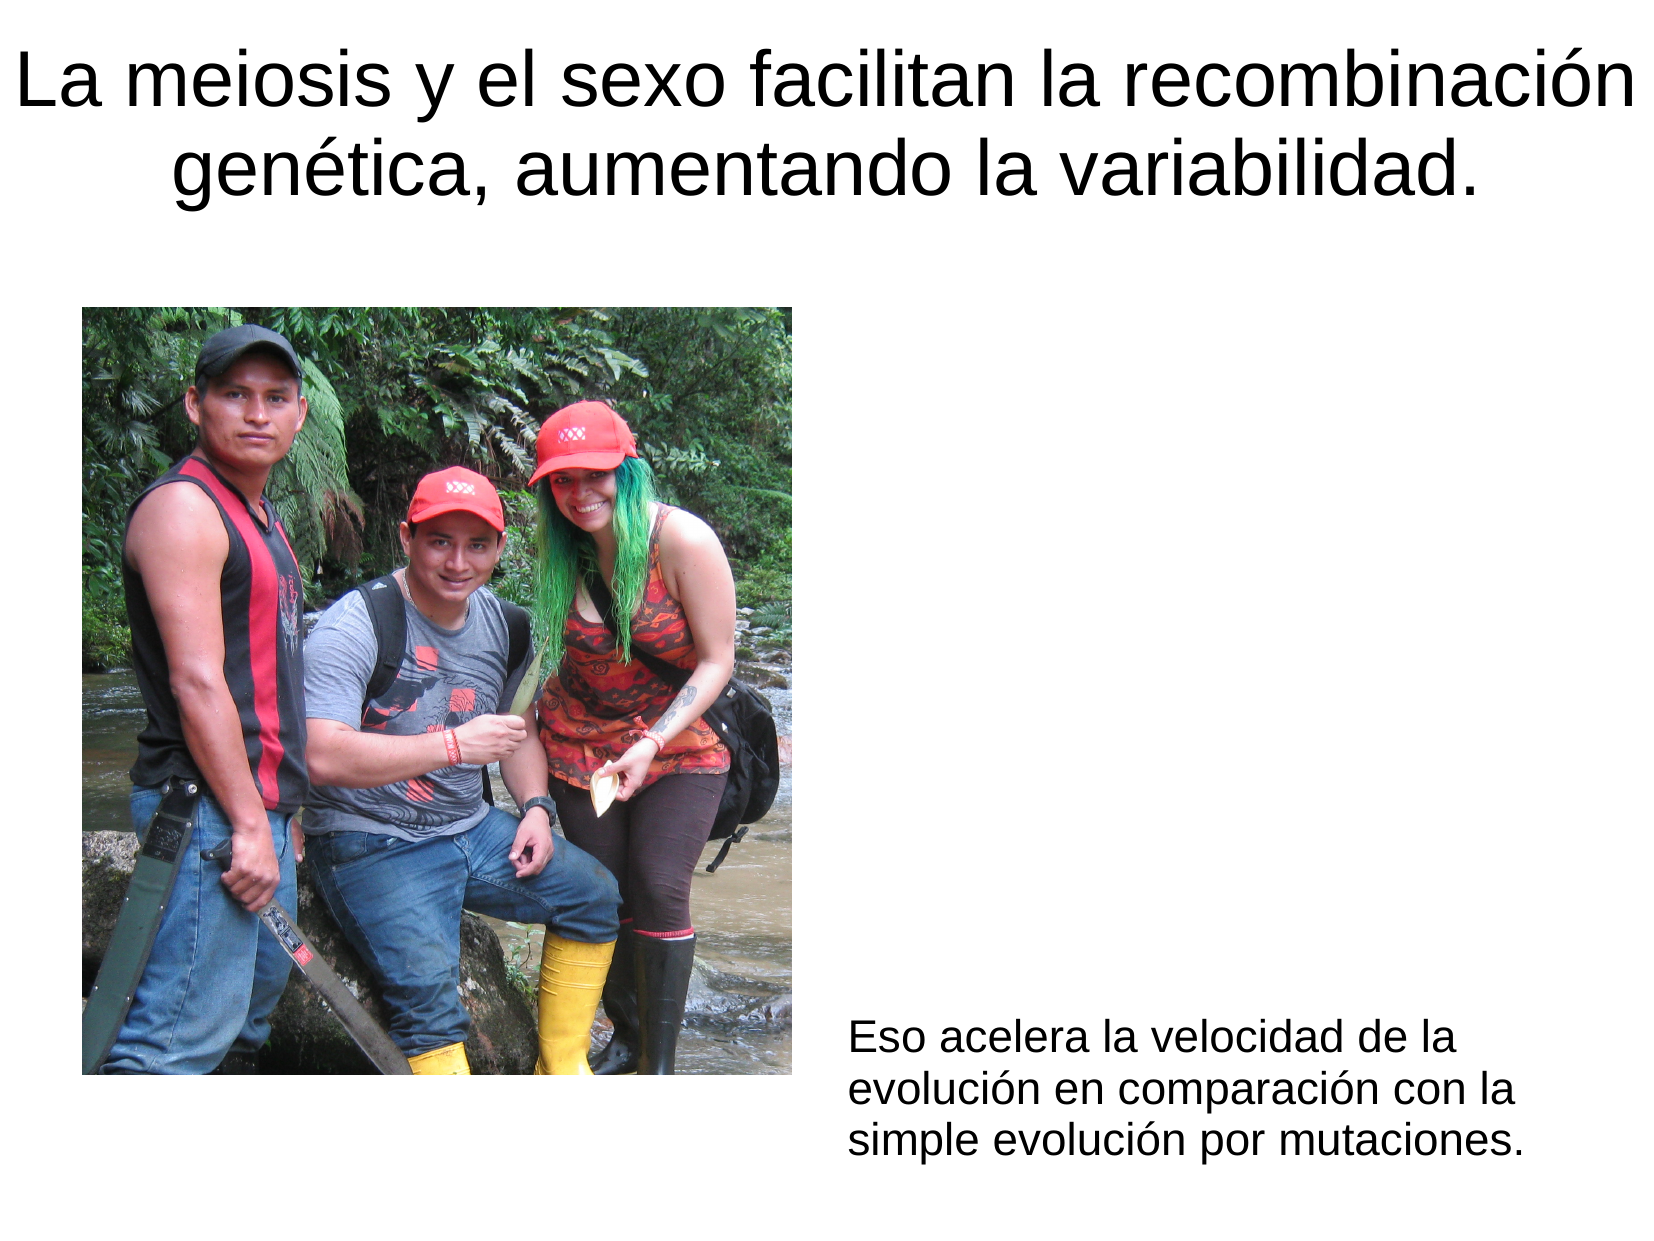

# La meiosis y el sexo facilitan la recombinación genética, aumentando la variabilidad.
Eso acelera la velocidad de la evolución en comparación con la simple evolución por mutaciones.